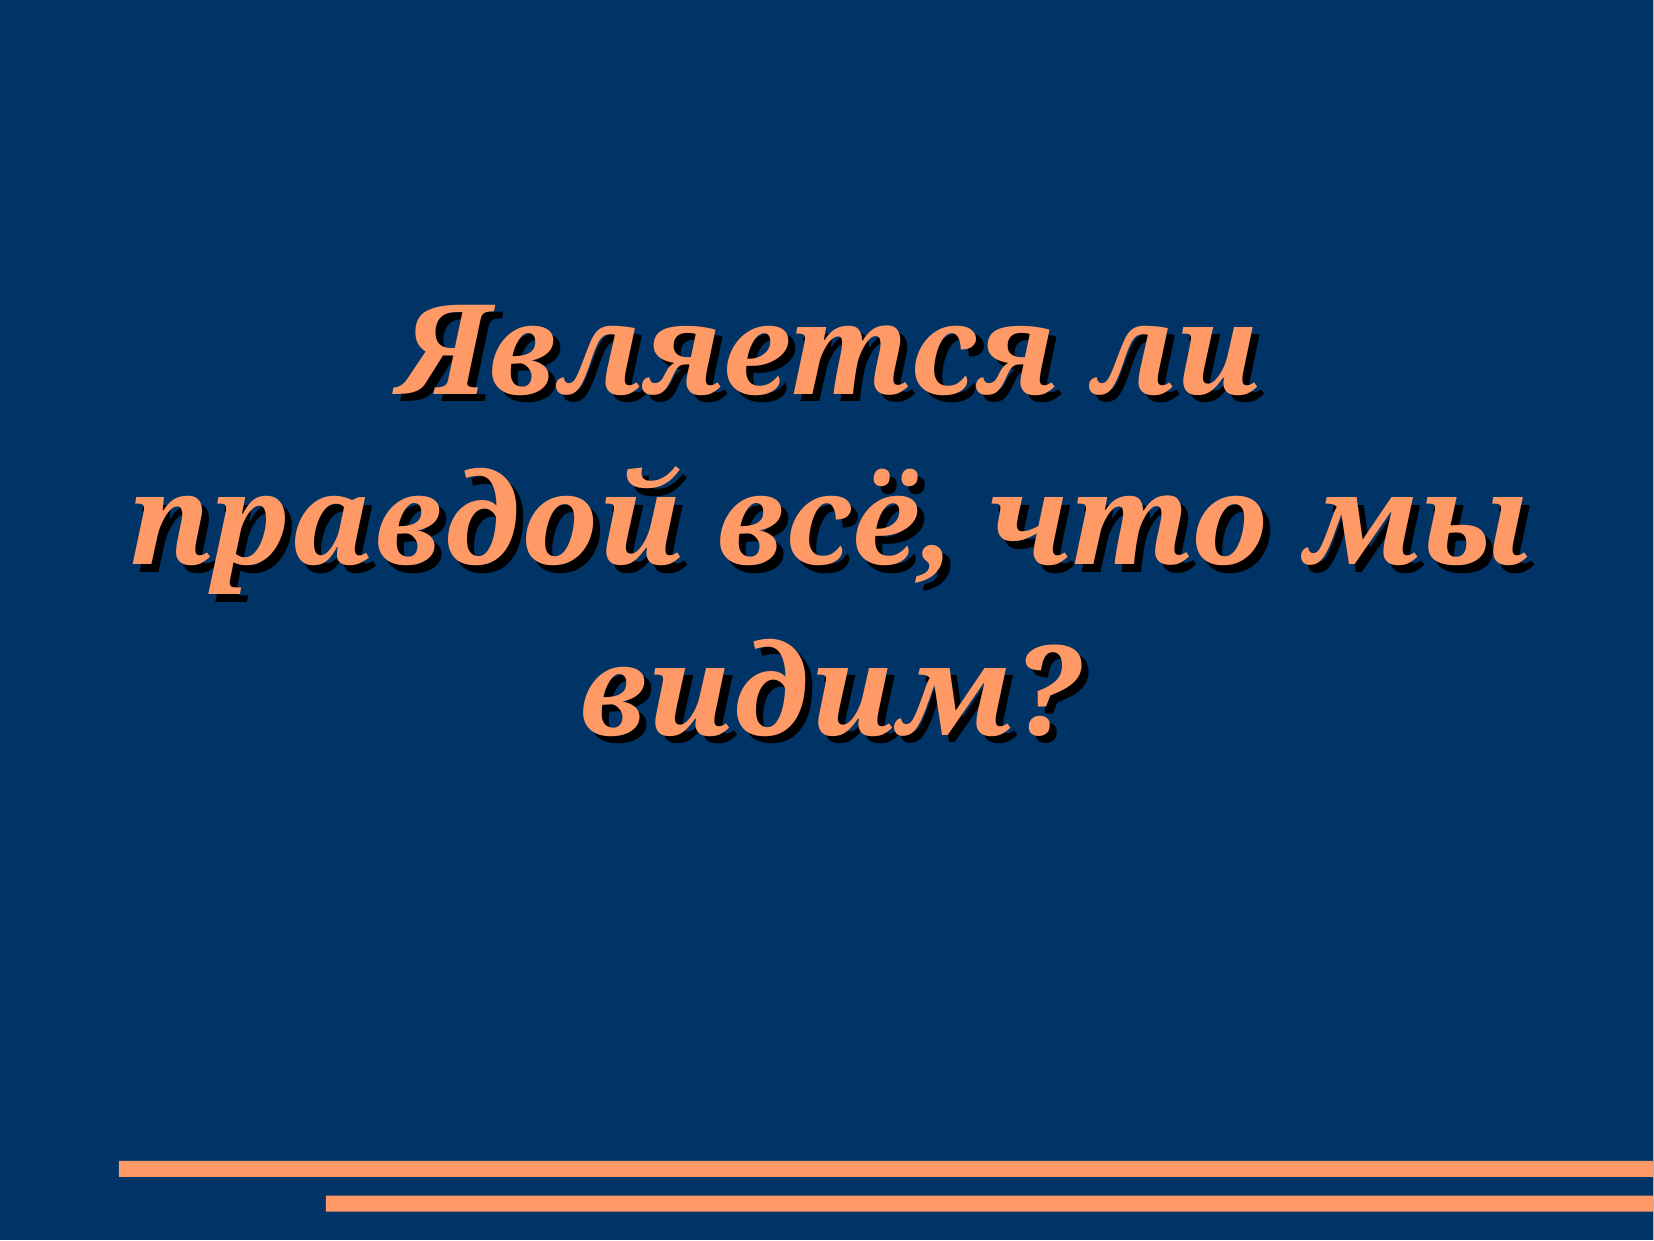

# Является ли правдой всё, что мы видим?